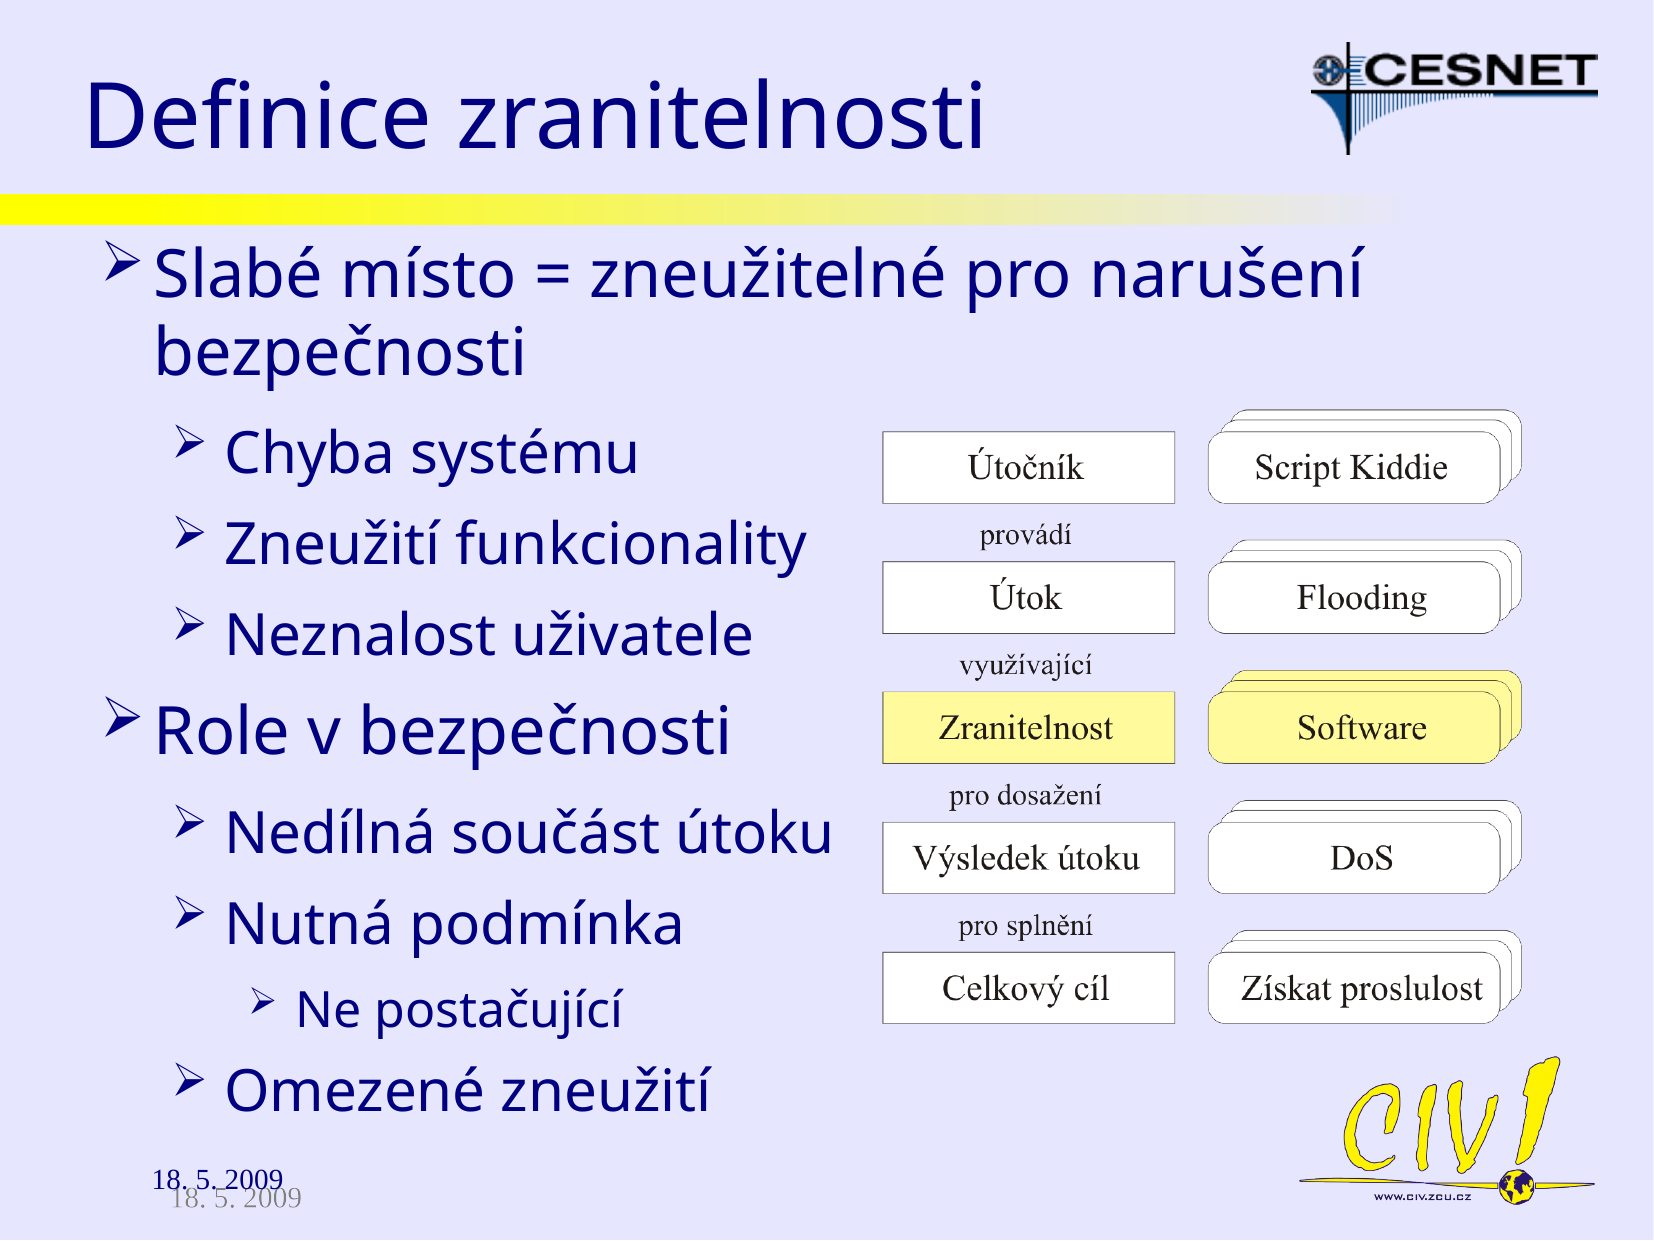

# Definice zranitelnosti
Slabé místo = zneužitelné pro narušení bezpečnosti
Chyba systému
Zneužití funkcionality
Neznalost uživatele
Role v bezpečnosti
Nedílná součást útoku
Nutná podmínka
Ne postačující
Omezené zneužití
18. 5. 2009